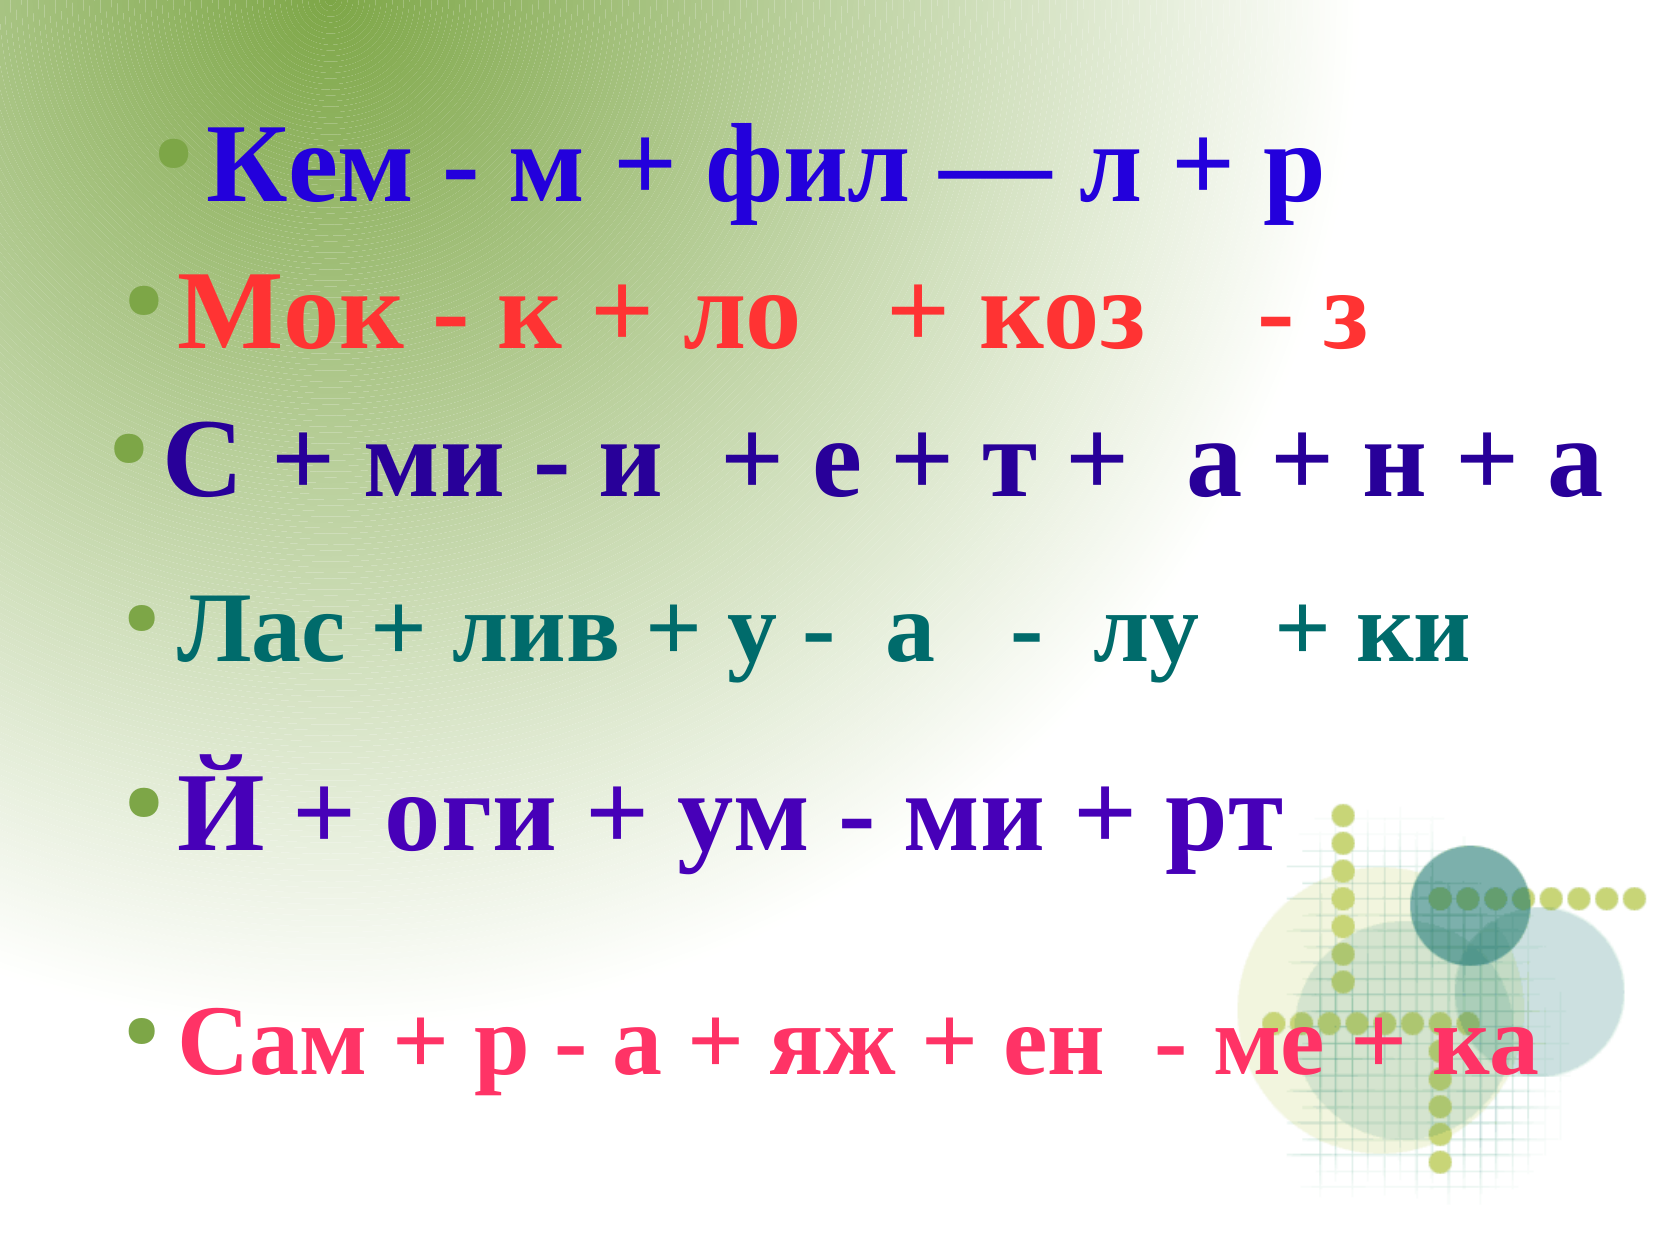

# Кем - м + фил — л + р
Мок - к + ло + коз - з
С + ми - и + е + т + а + н + а
Лас + лив + у - а - лу + ки
Й + оги + ум - ми + рт
Сам + р - а + яж + ен - ме + ка